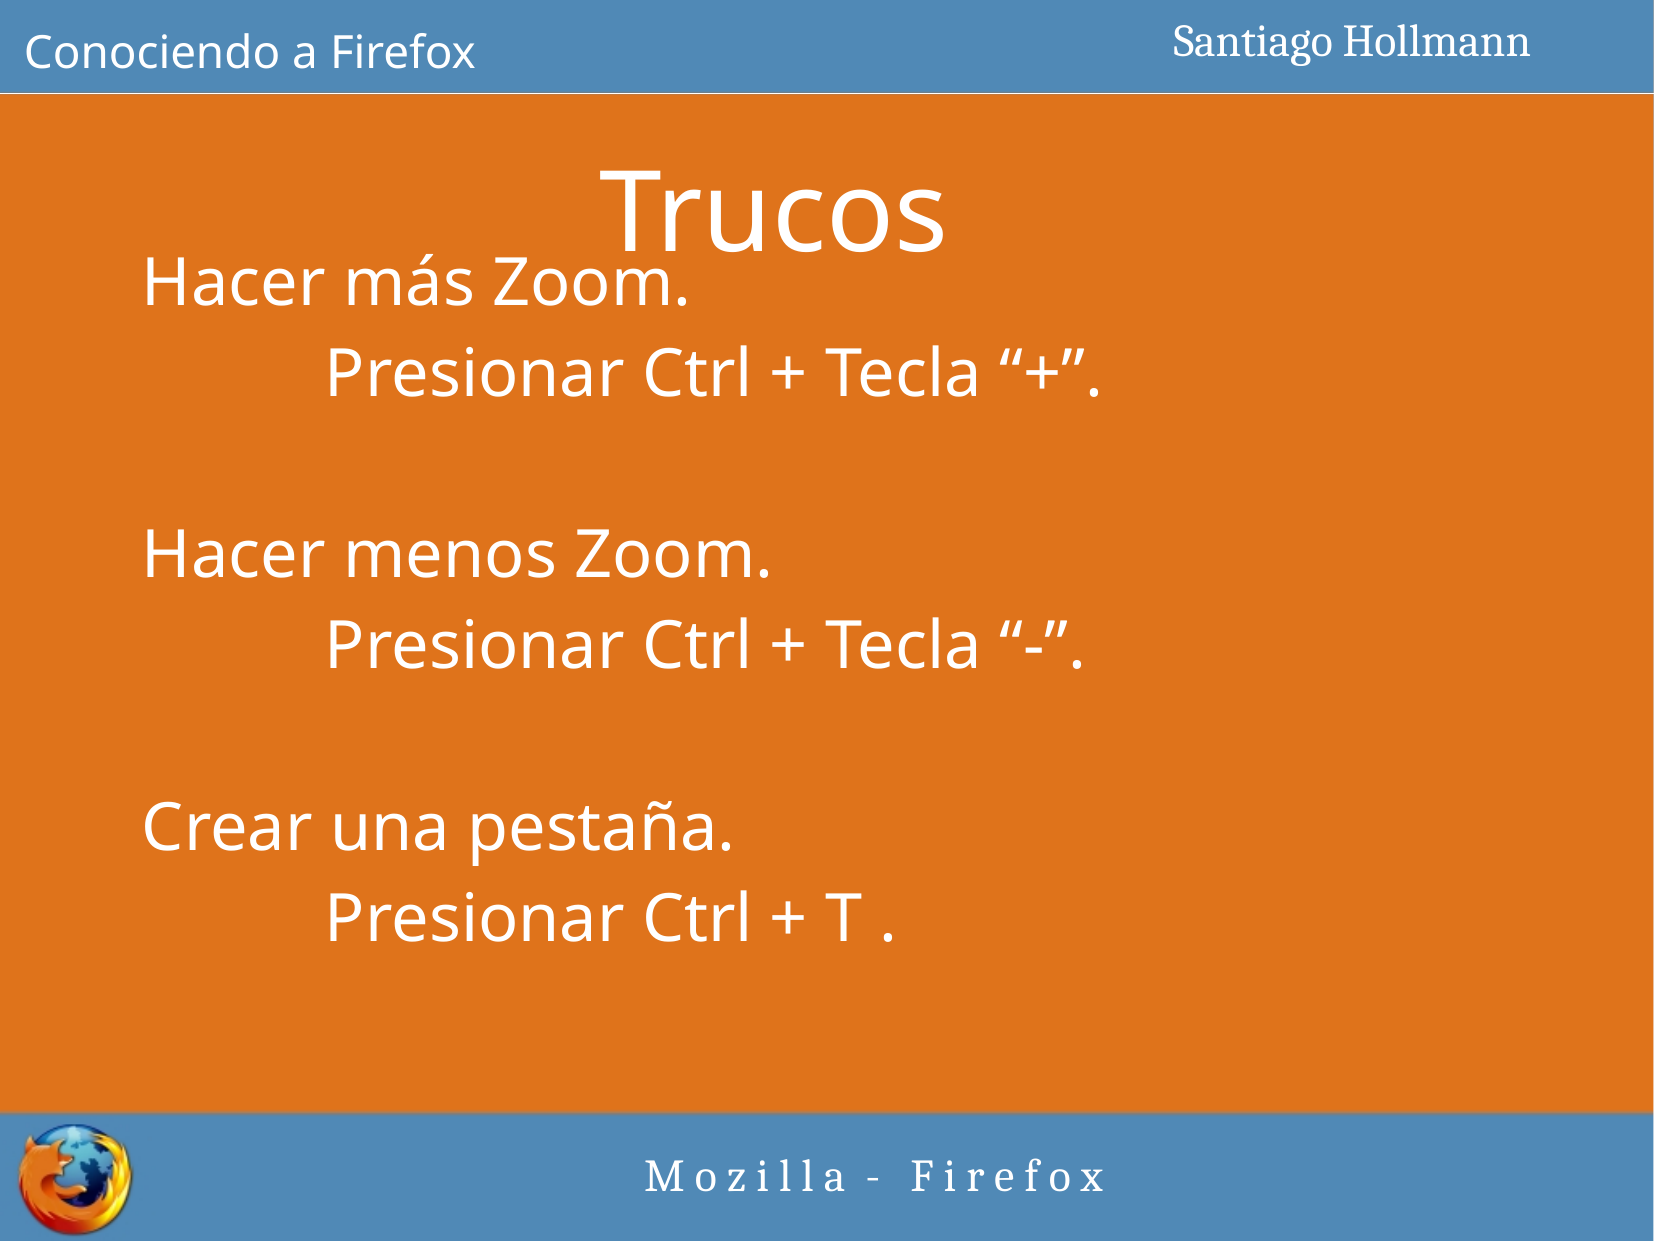

# Trucos
Santiago Hollmann
Conociendo a Firefox
Hacer más Zoom.
		Presionar Ctrl + Tecla “+”.
Hacer menos Zoom.
		Presionar Ctrl + Tecla “-”.
Crear una pestaña.
		Presionar Ctrl + T .
M o z i l l a - F i r e f o x